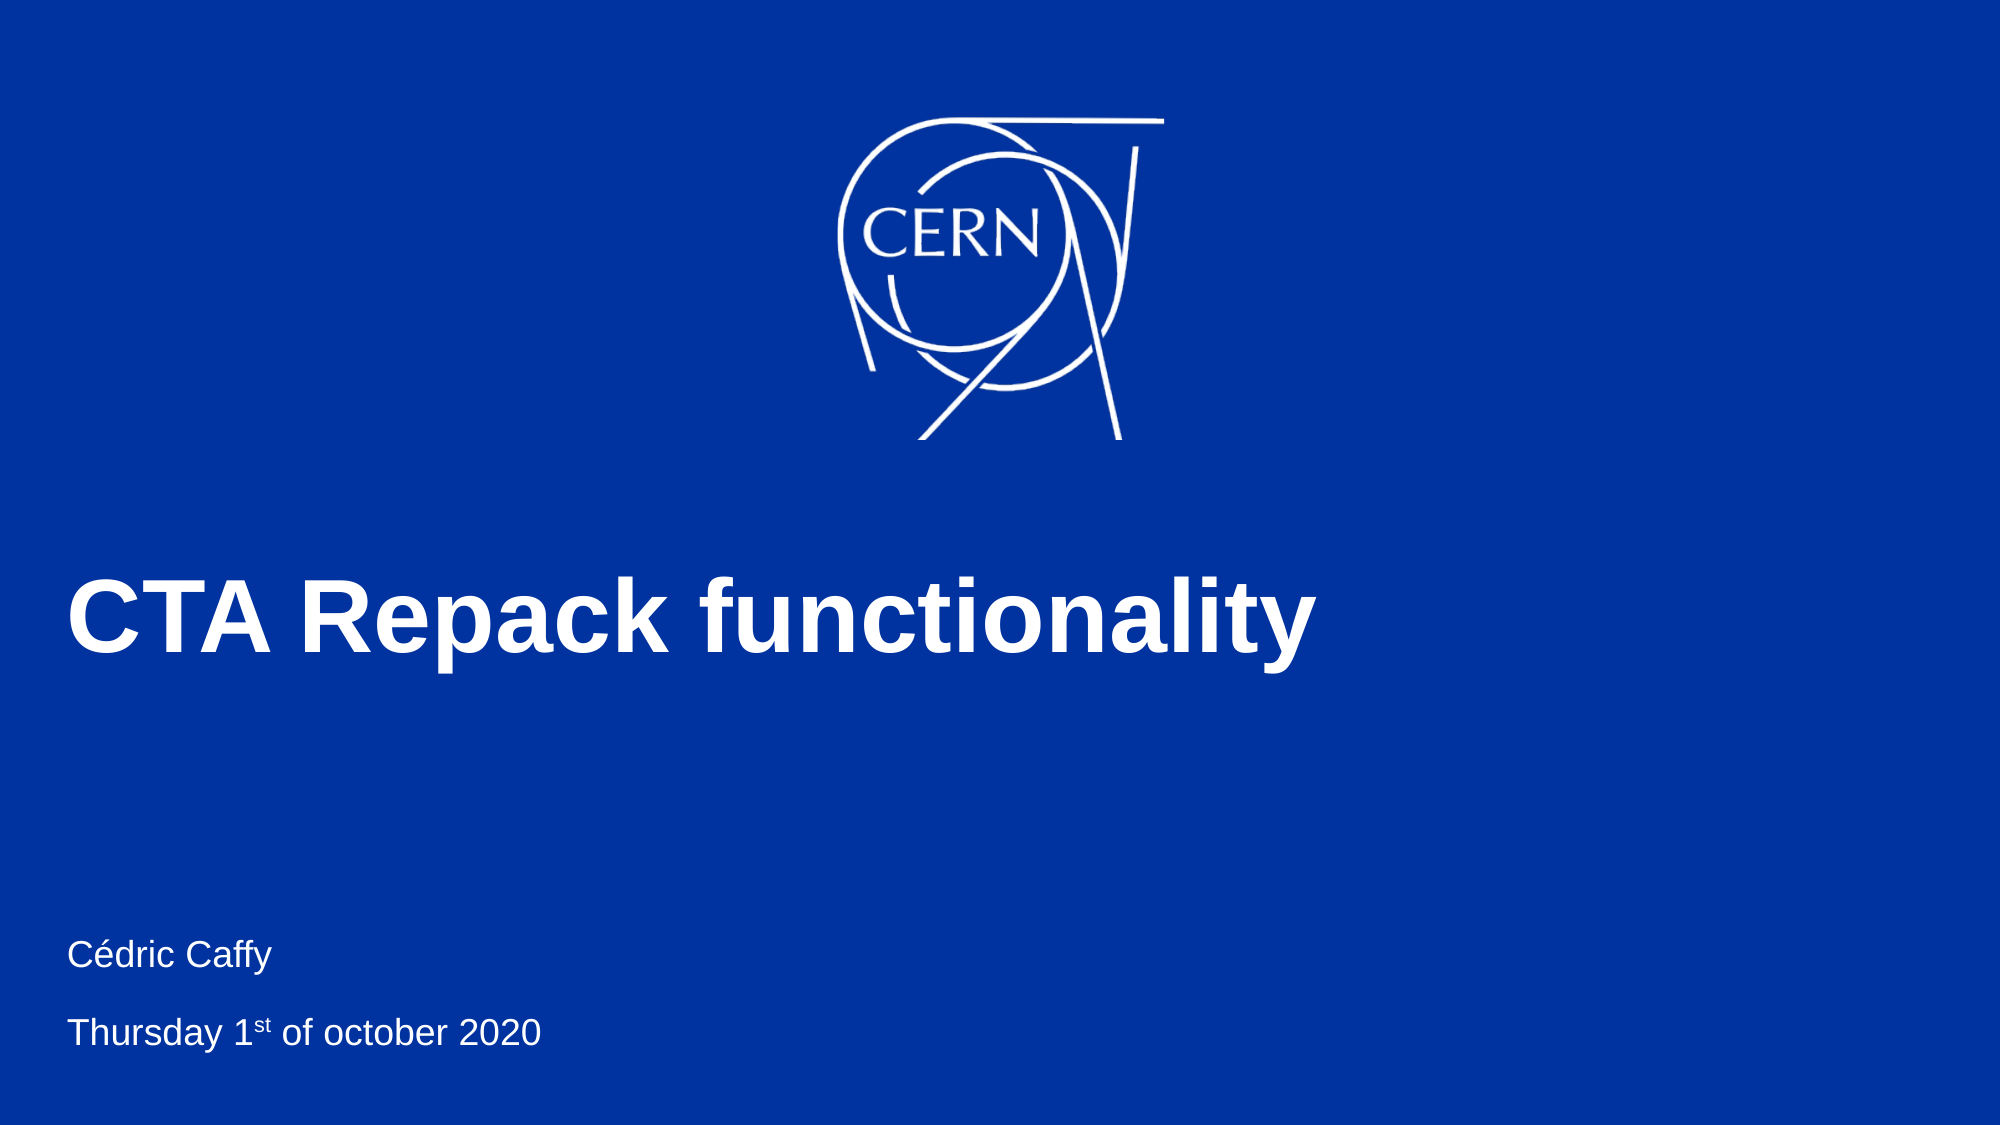

# CTA Repack functionality
Cédric Caffy
Thursday 1st of october 2020